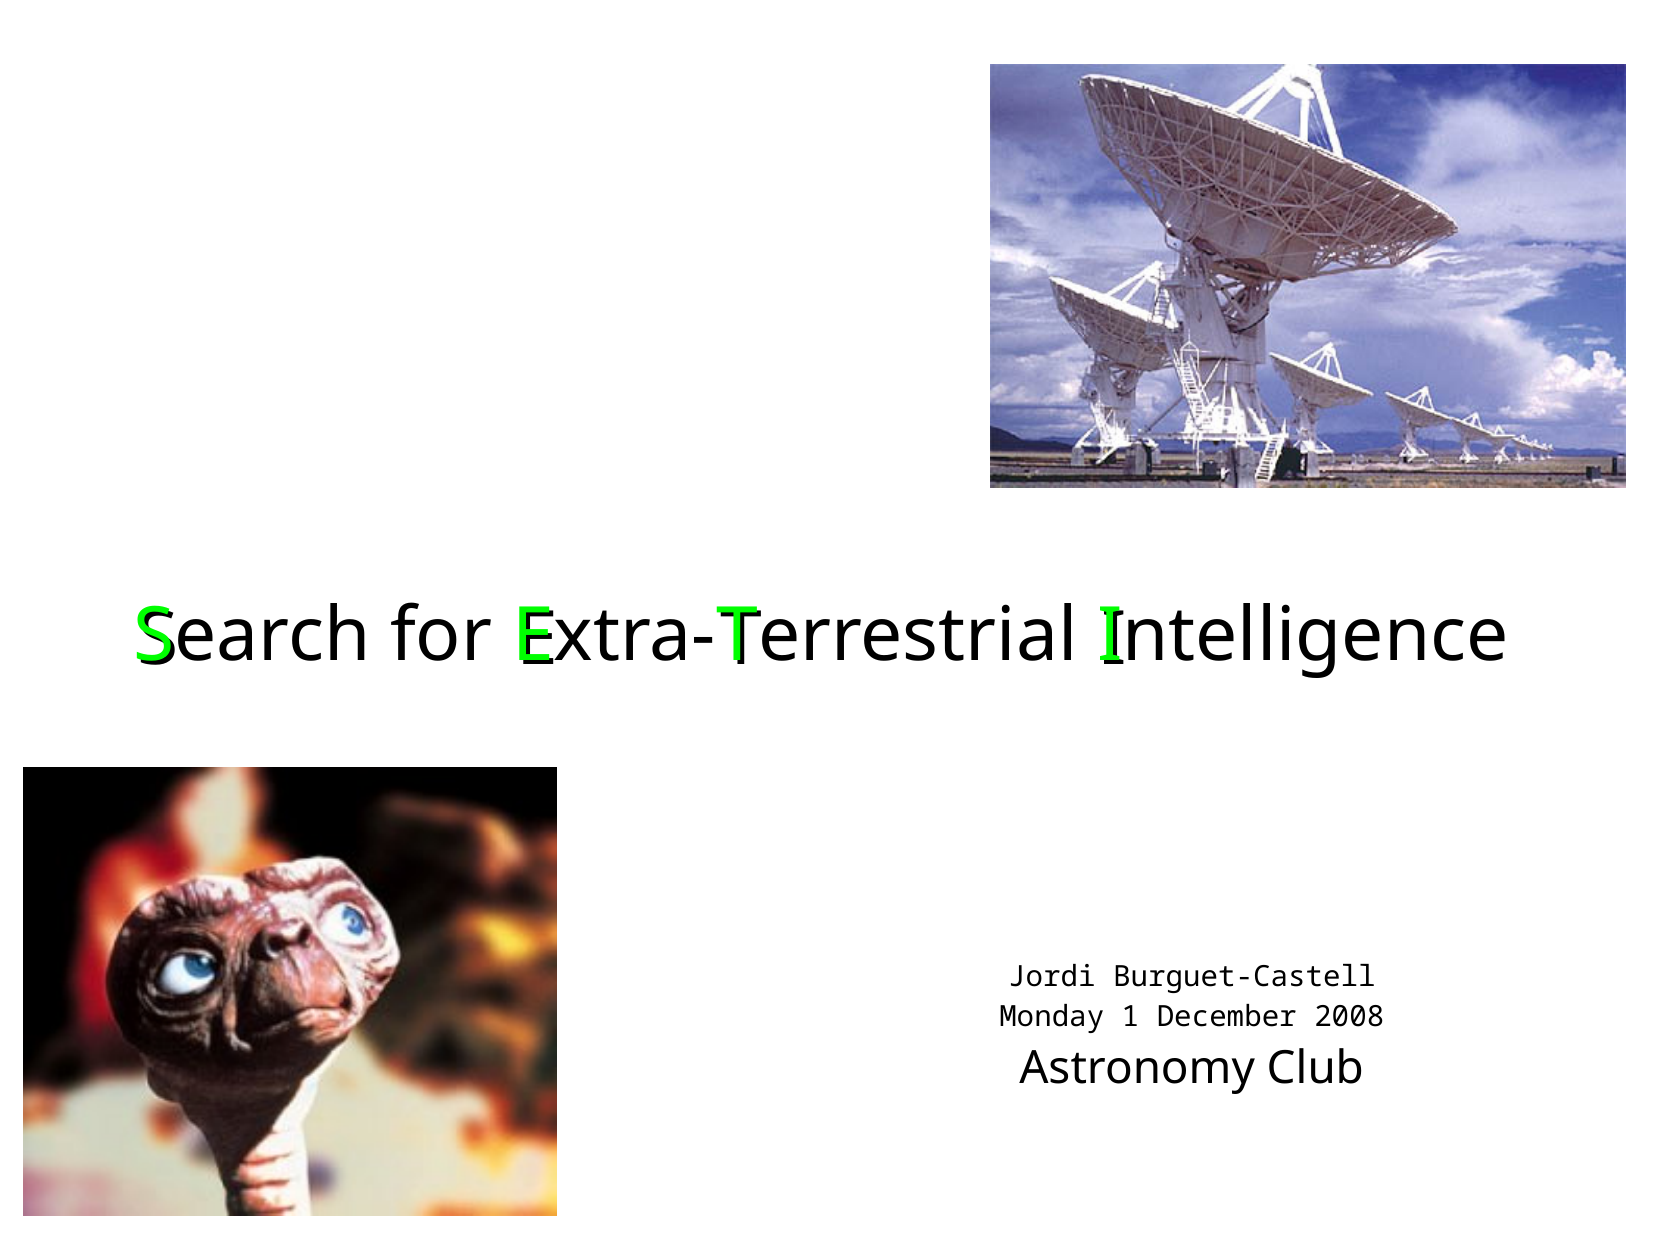

# Search for Extra-Terrestrial Intelligence
Jordi Burguet-Castell
Monday 1 December 2008
Astronomy Club